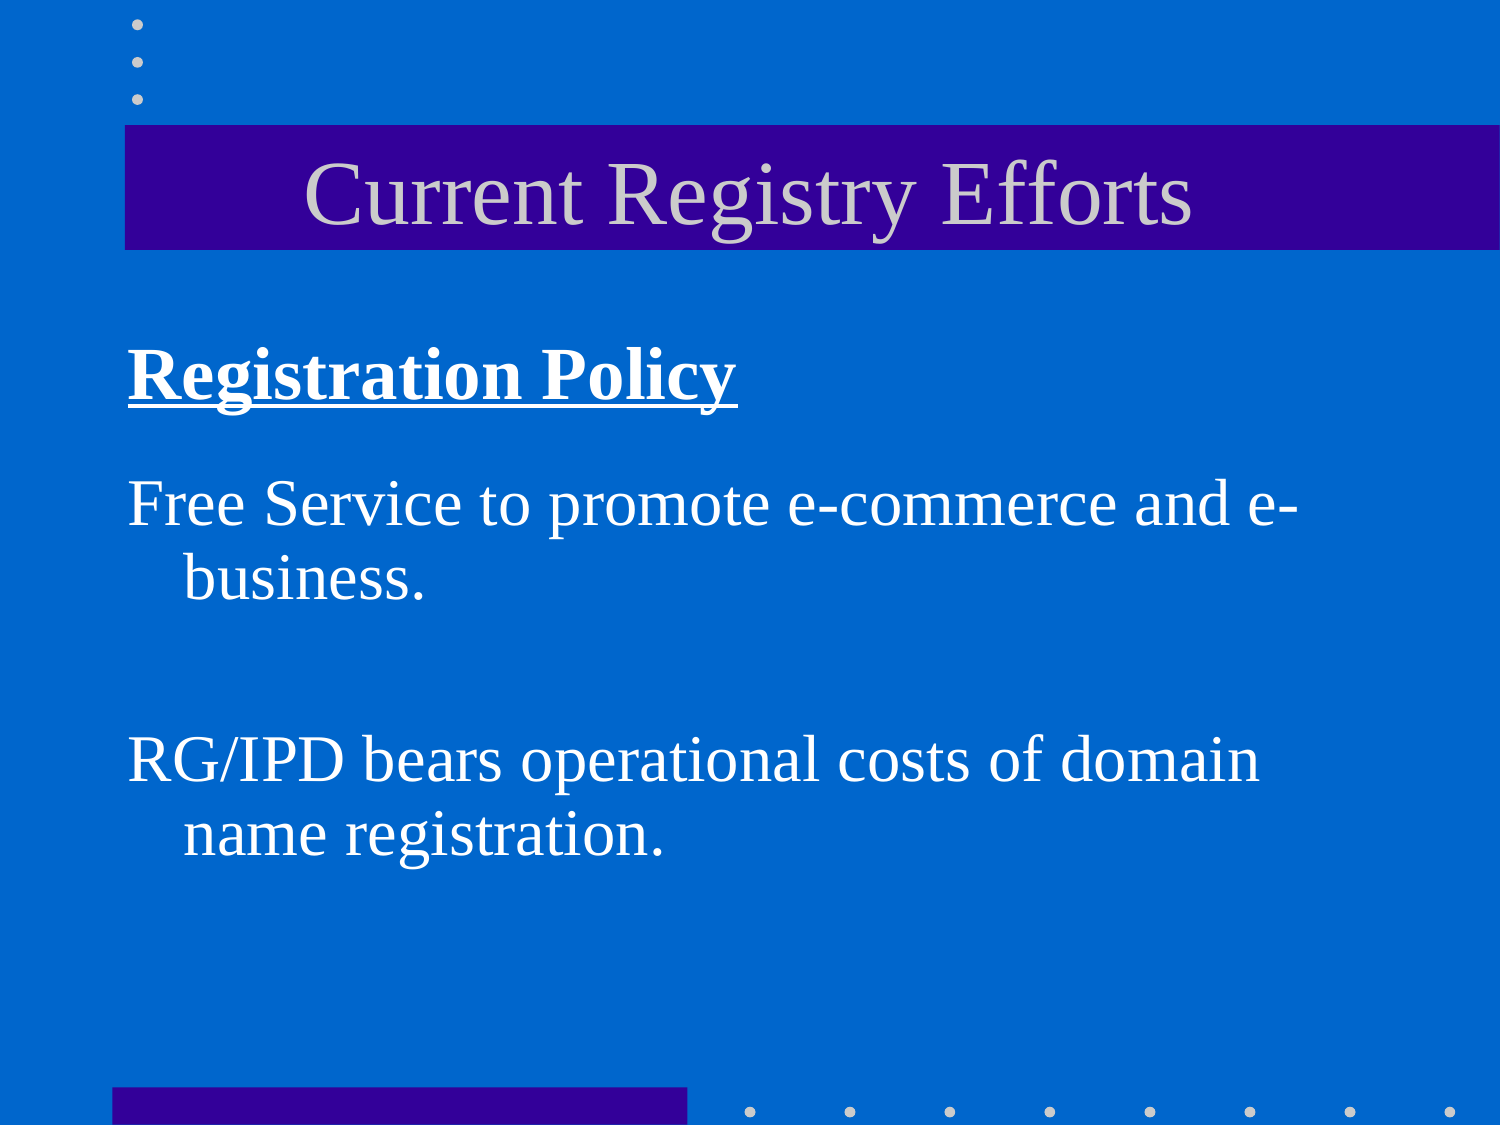

# Current Registry Efforts
Registration Policy
Free Service to promote e-commerce and e-business.
RG/IPD bears operational costs of domain name registration.